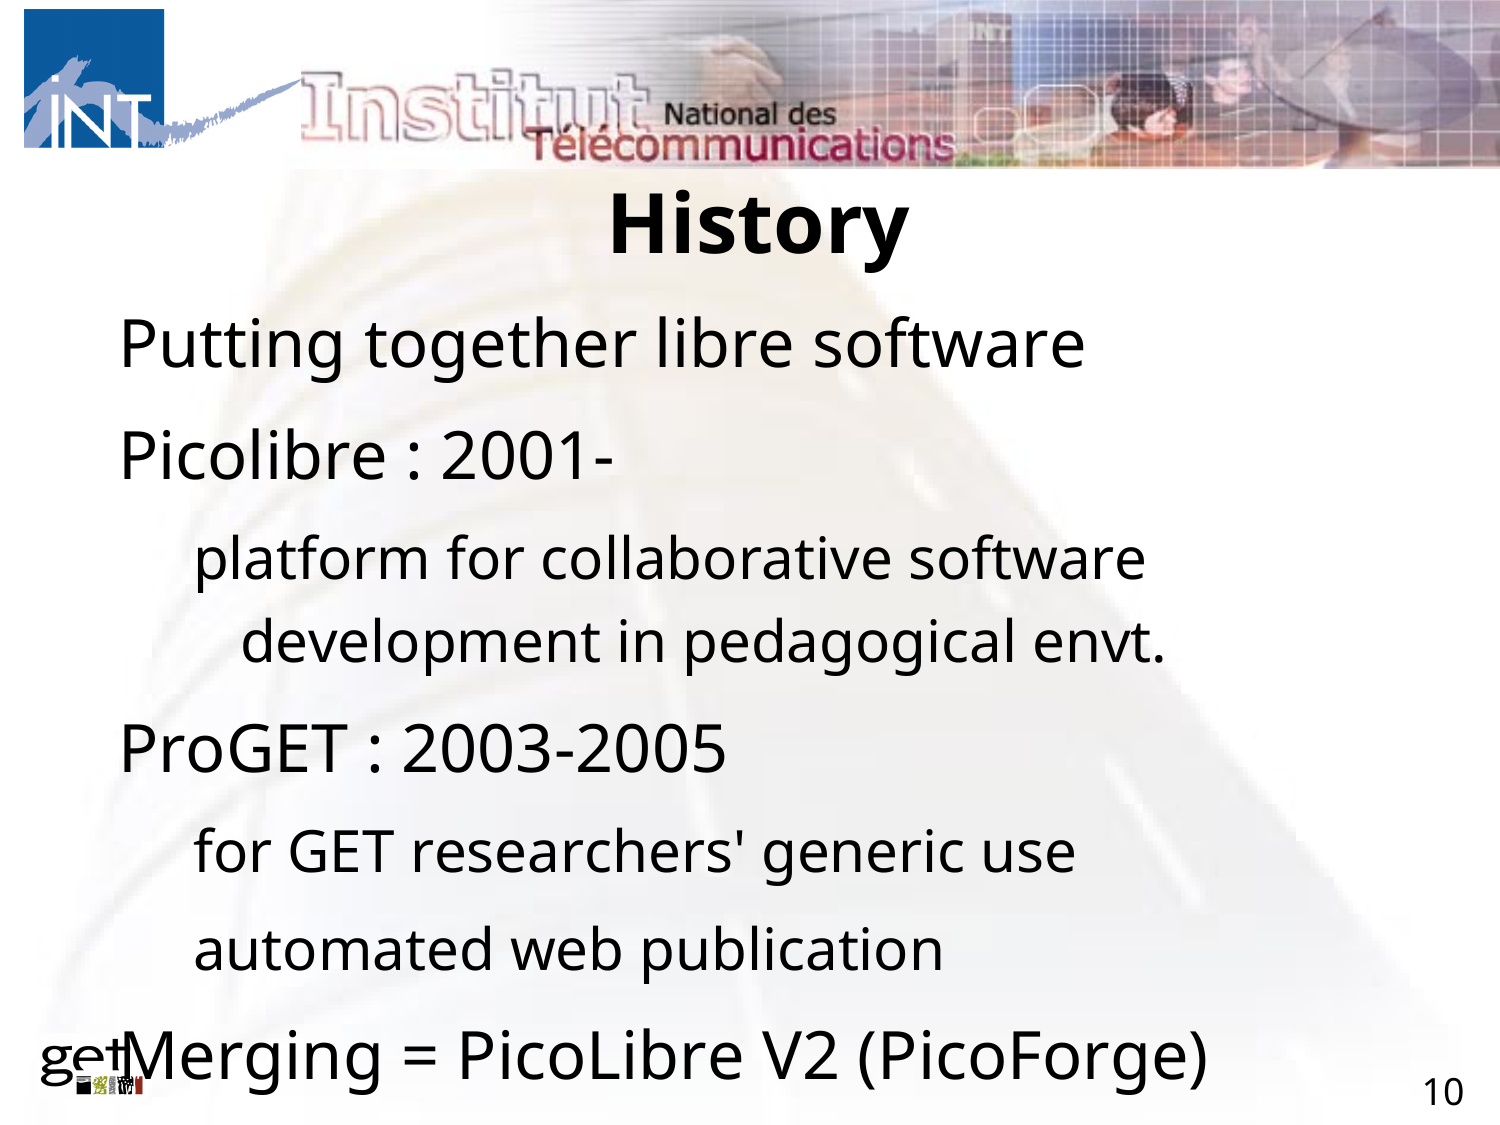

# History
Putting together libre software
Picolibre : 2001-
platform for collaborative software development in pedagogical envt.
ProGET : 2003-2005
for GET researchers' generic use
automated web publication
Merging = PicoLibre V2 (PicoForge)